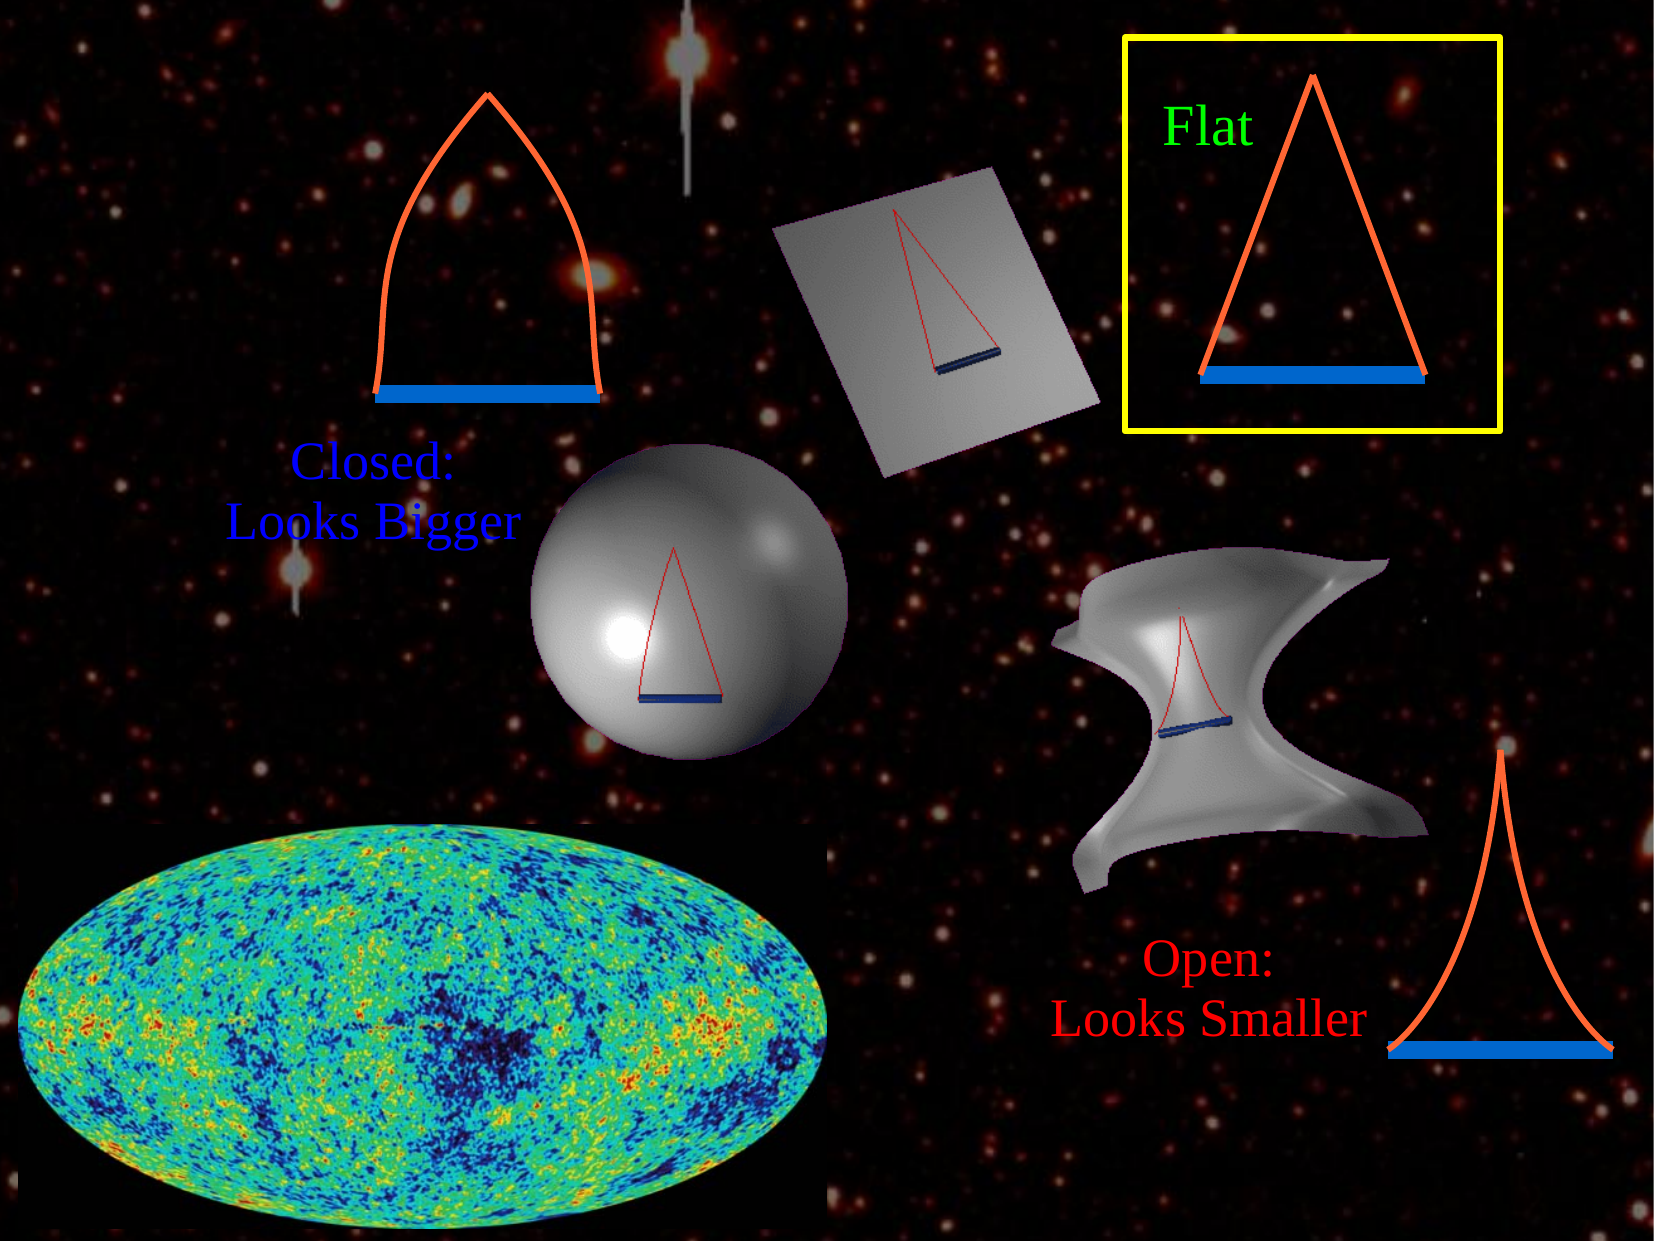

Flat
Closed:
Looks Bigger
Open:
Looks Smaller